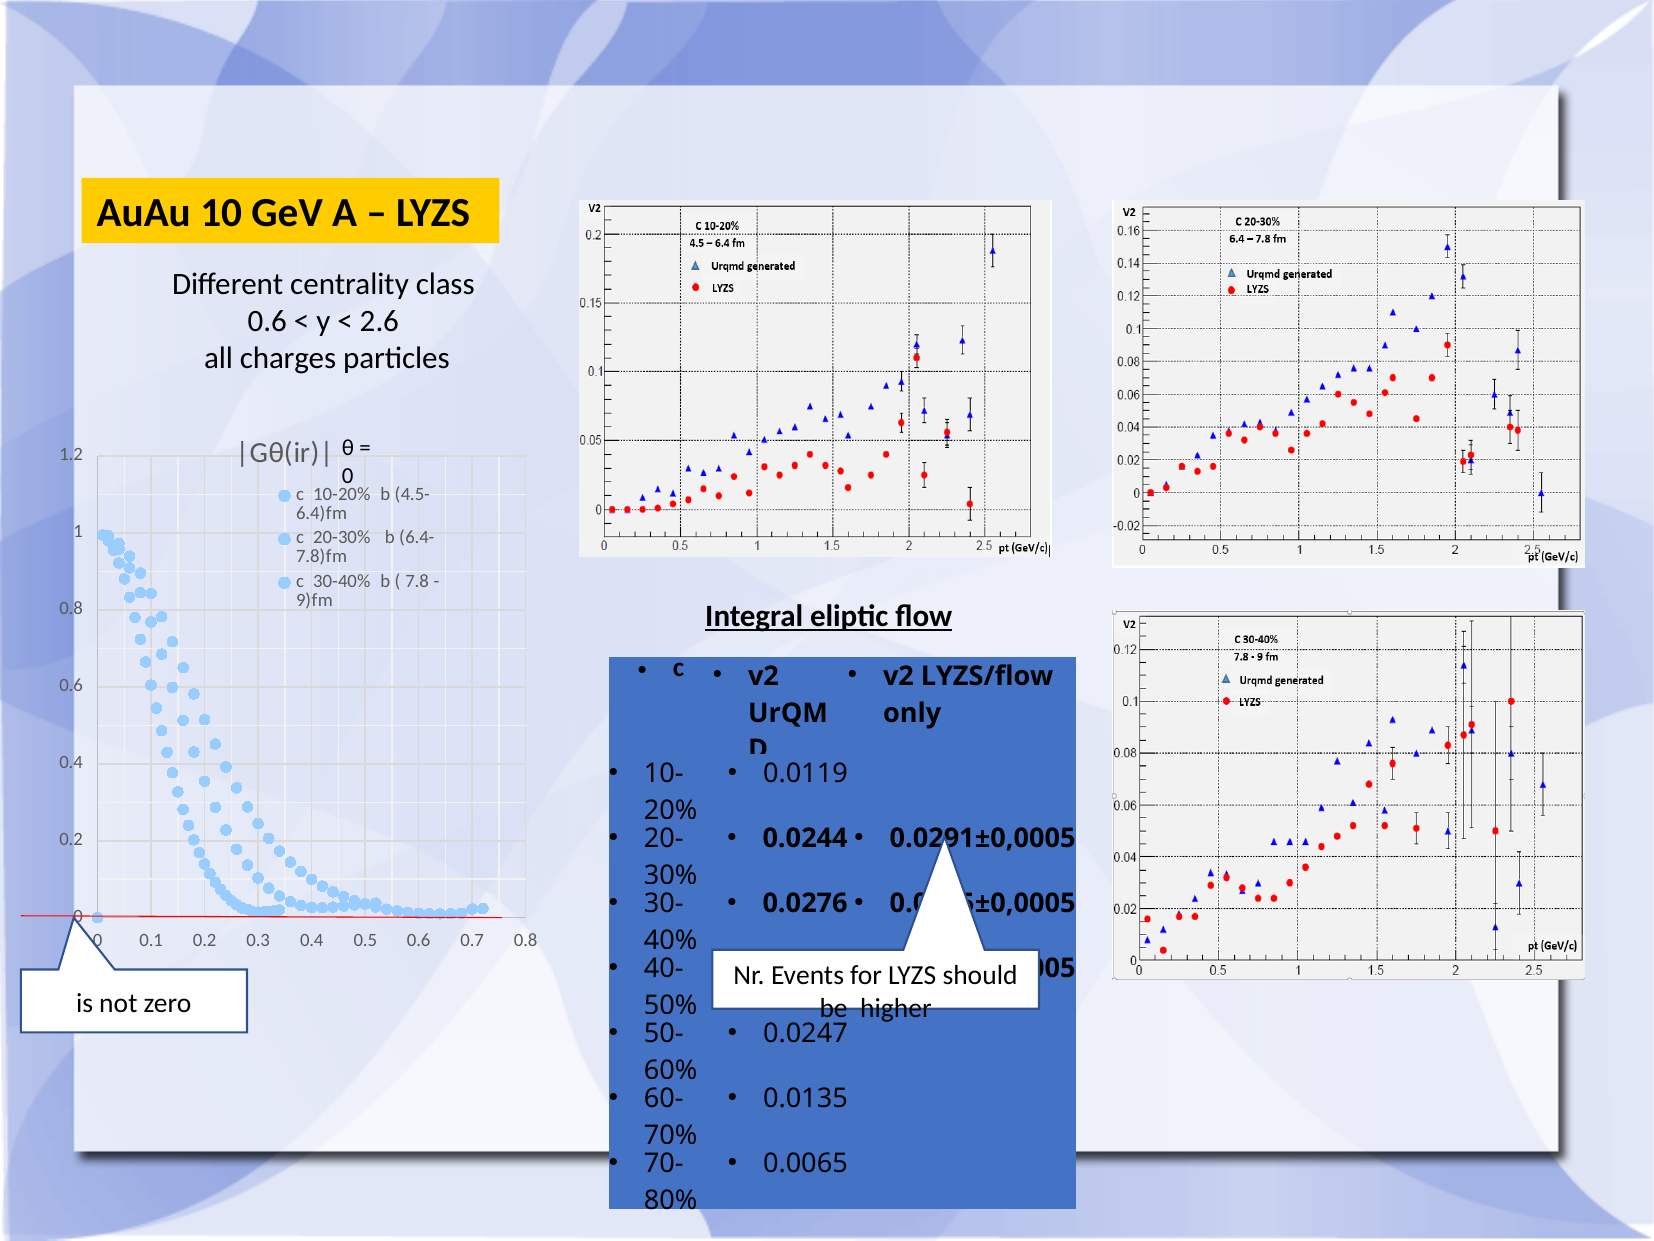

AuAu 10 GeV A – LYZS
Different centrality class
0.6 < y < 2.6
all charges particles
C 10-20%
### Chart: |Gθ(ir)|
| Category | c 10-20% b (4.5-6.4)fm | c 20-30% b (6.4-7.8)fm | c 30-40% b ( 7.8 - 9)fm |
|---|---|---|---|θ = 0
Integral eliptic flow
| c | v2 UrQMD | v2 LYZS/flow only |
| --- | --- | --- |
| 10-20% | 0.0119 | |
| 20-30% | 0.0244 | 0.0291±0,0005 |
| 30-40% | 0.0276 | 0.0335±0,0005 |
| 40-50% | 0.0270 | 0.0337±0,0005 |
| 50-60% | 0.0247 | |
| 60-70% | 0.0135 | |
| 70-80% | 0.0065 | |
Nr. Events for LYZS should be higher
is not zero